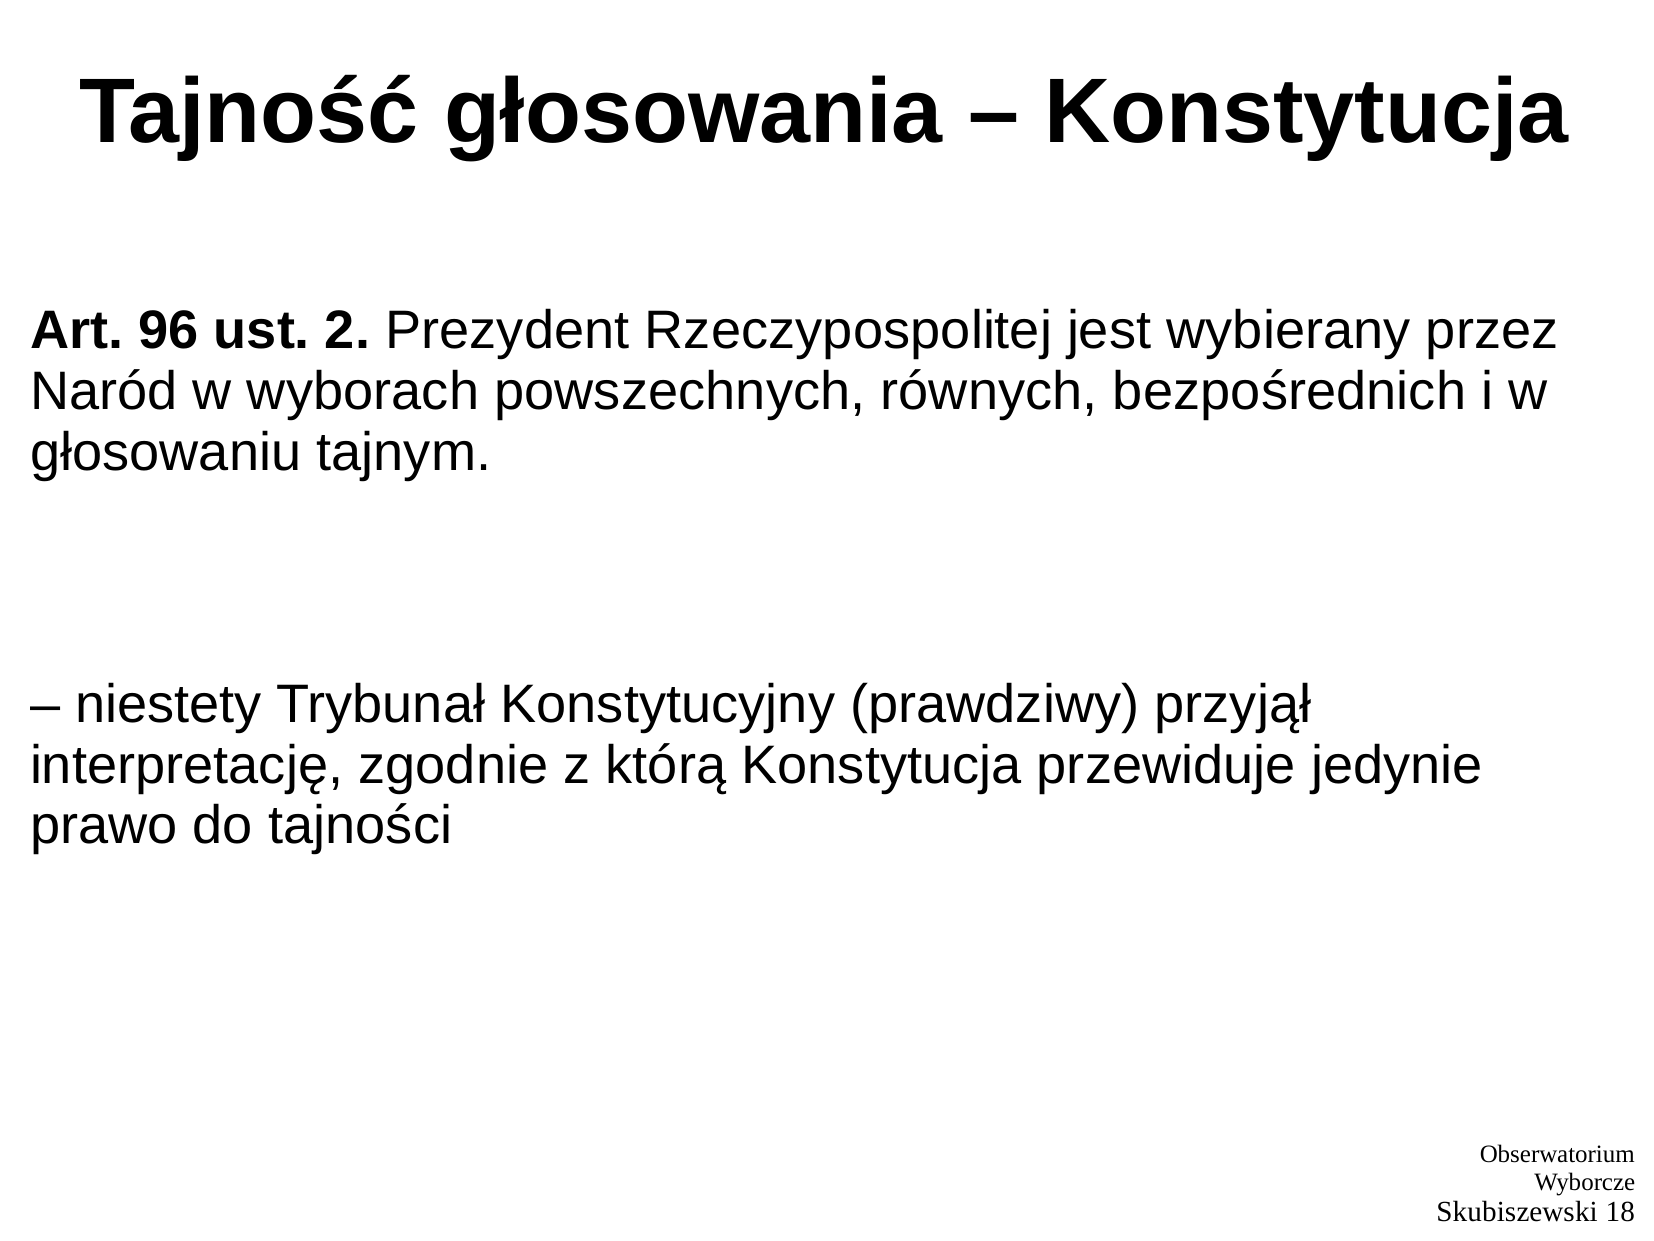

# Tajność głosowania – Konstytucja
Art. 96 ust. 2. Prezydent Rzeczypospolitej jest wybierany przez Naród w wyborach powszechnych, równych, bezpośrednich i w głosowaniu tajnym.
– niestety Trybunał Konstytucyjny (prawdziwy) przyjął interpretację, zgodnie z którą Konstytucja przewiduje jedynie prawo do tajności
18